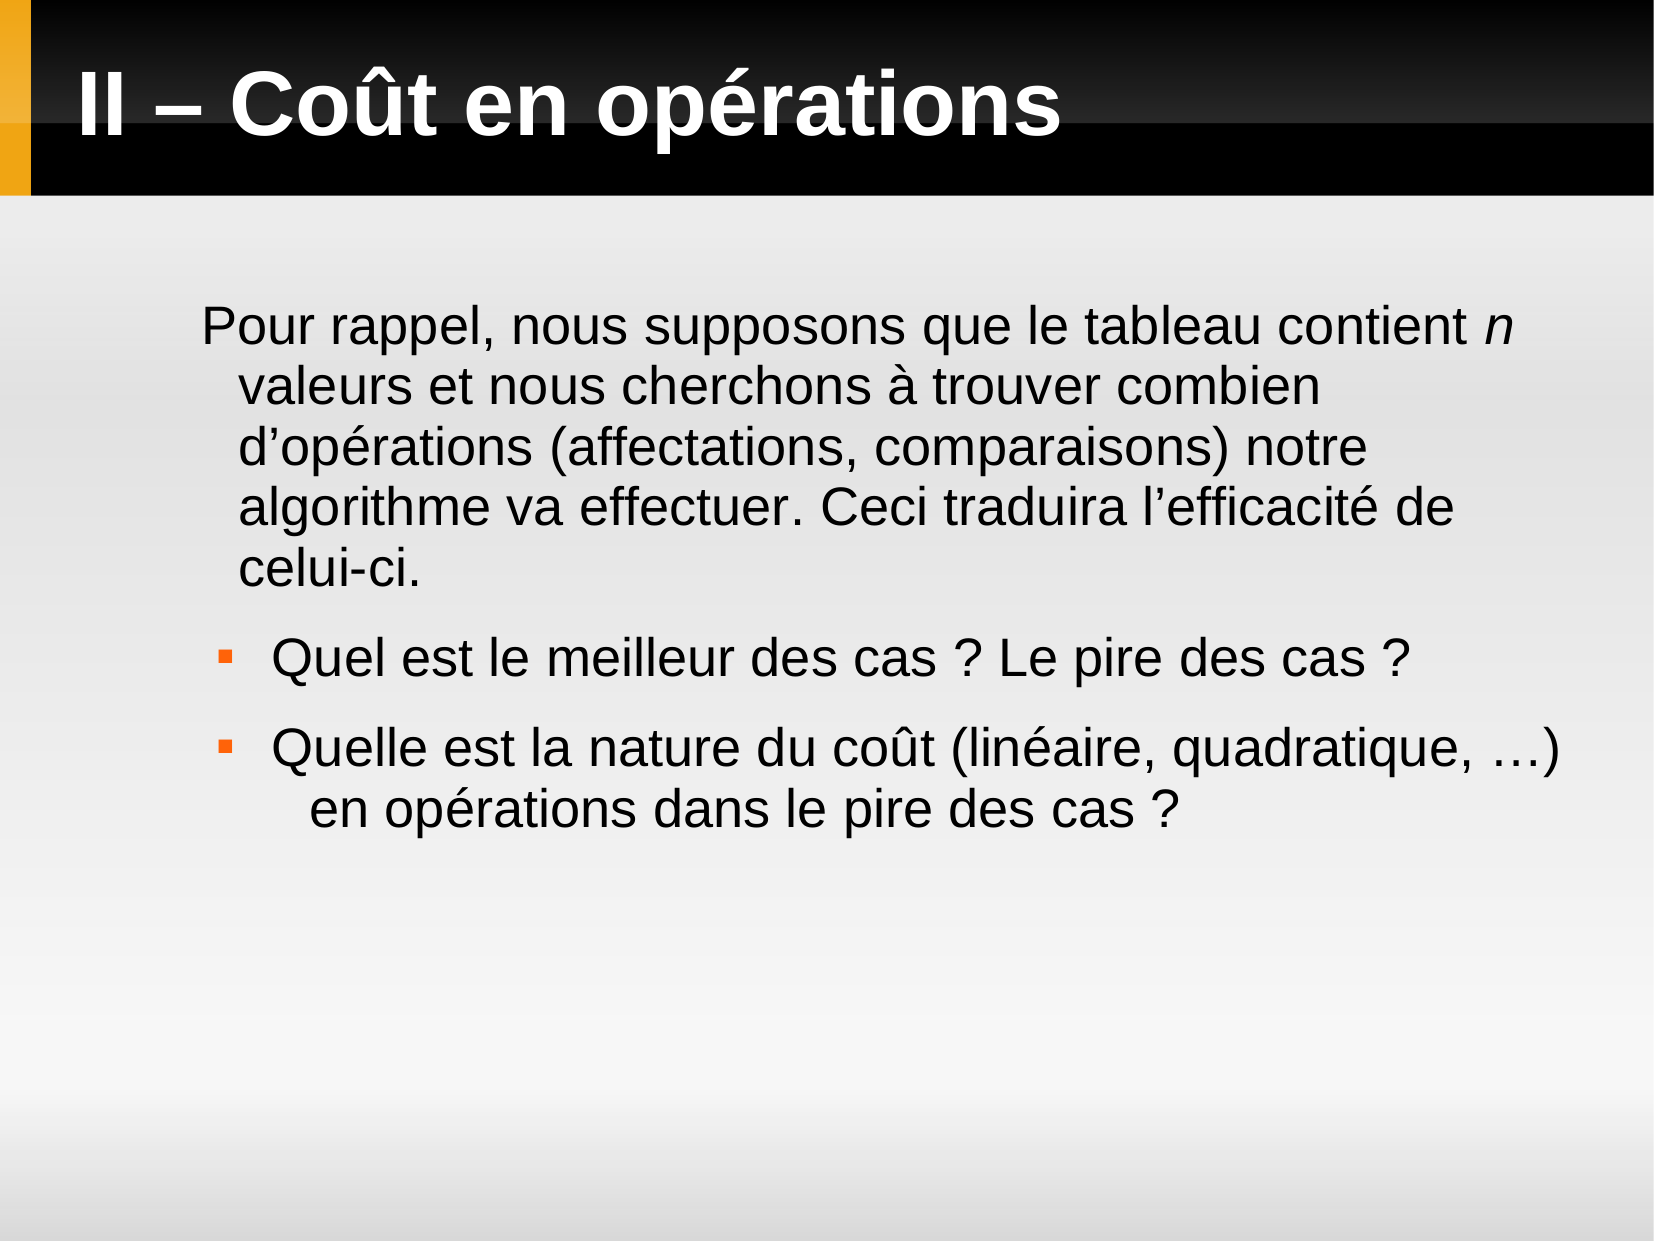

II – Coût en opérations
# Pour rappel, nous supposons que le tableau contient n valeurs et nous cherchons à trouver combien d’opérations (affectations, comparaisons) notre algorithme va effectuer. Ceci traduira l’efficacité de celui-ci.
Quel est le meilleur des cas ? Le pire des cas ?
Quelle est la nature du coût (linéaire, quadratique, …) en opérations dans le pire des cas ?